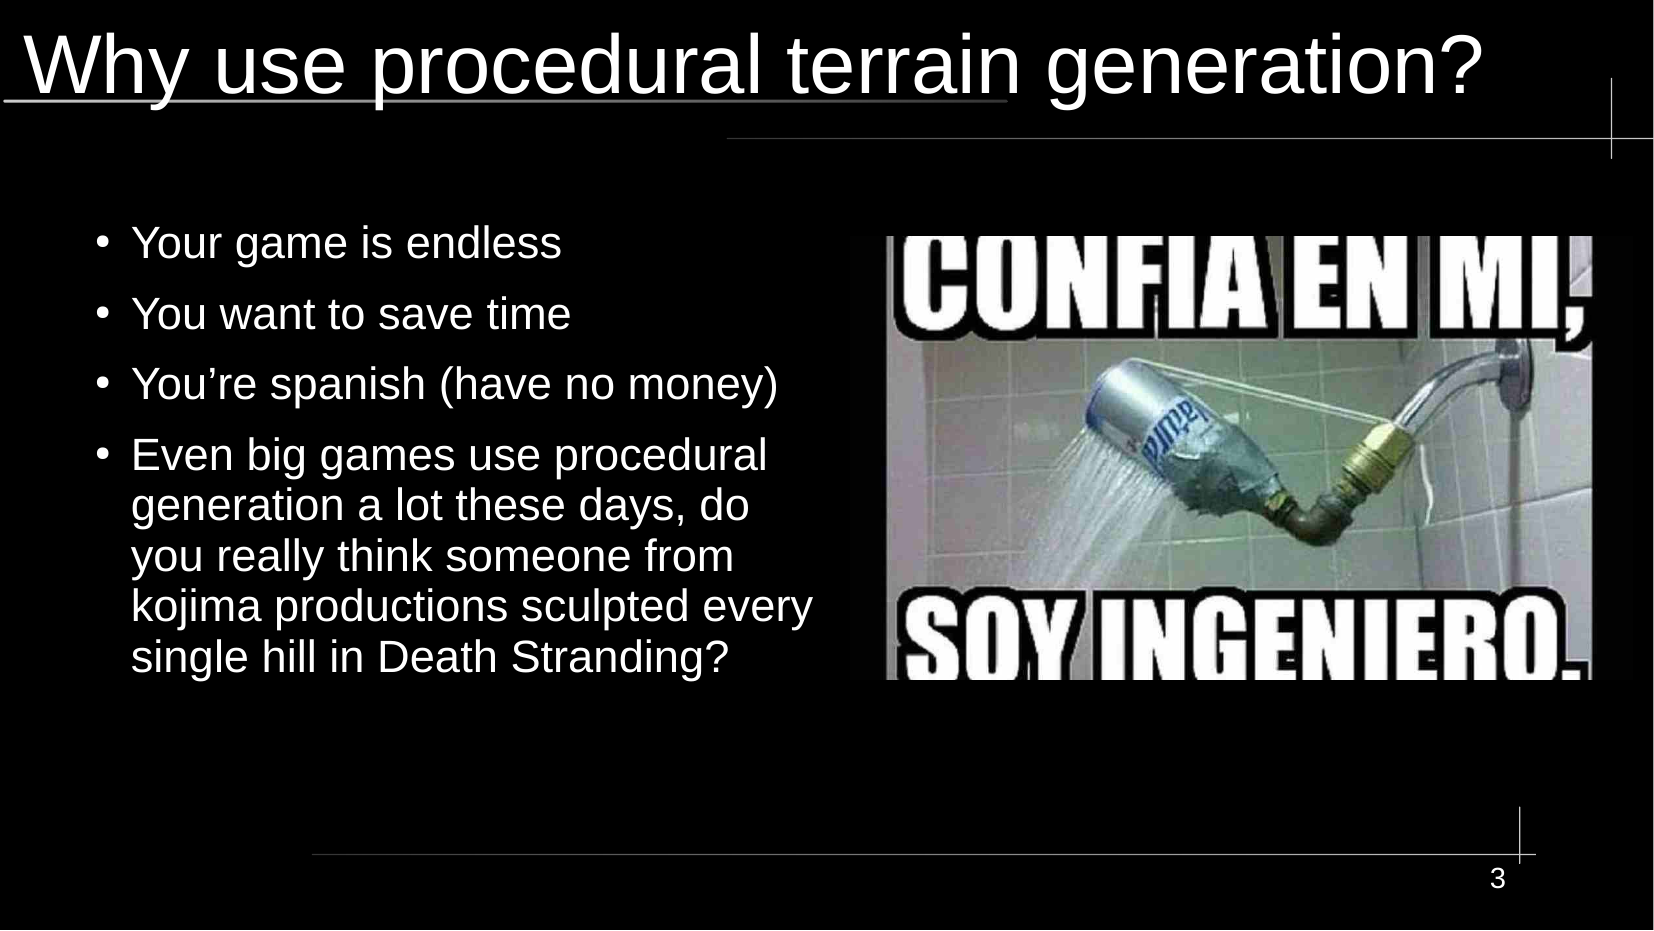

# Why use procedural terrain generation?
Your game is endless
You want to save time
You’re spanish (have no money)
Even big games use procedural generation a lot these days, do you really think someone from kojima productions sculpted every single hill in Death Stranding?
3